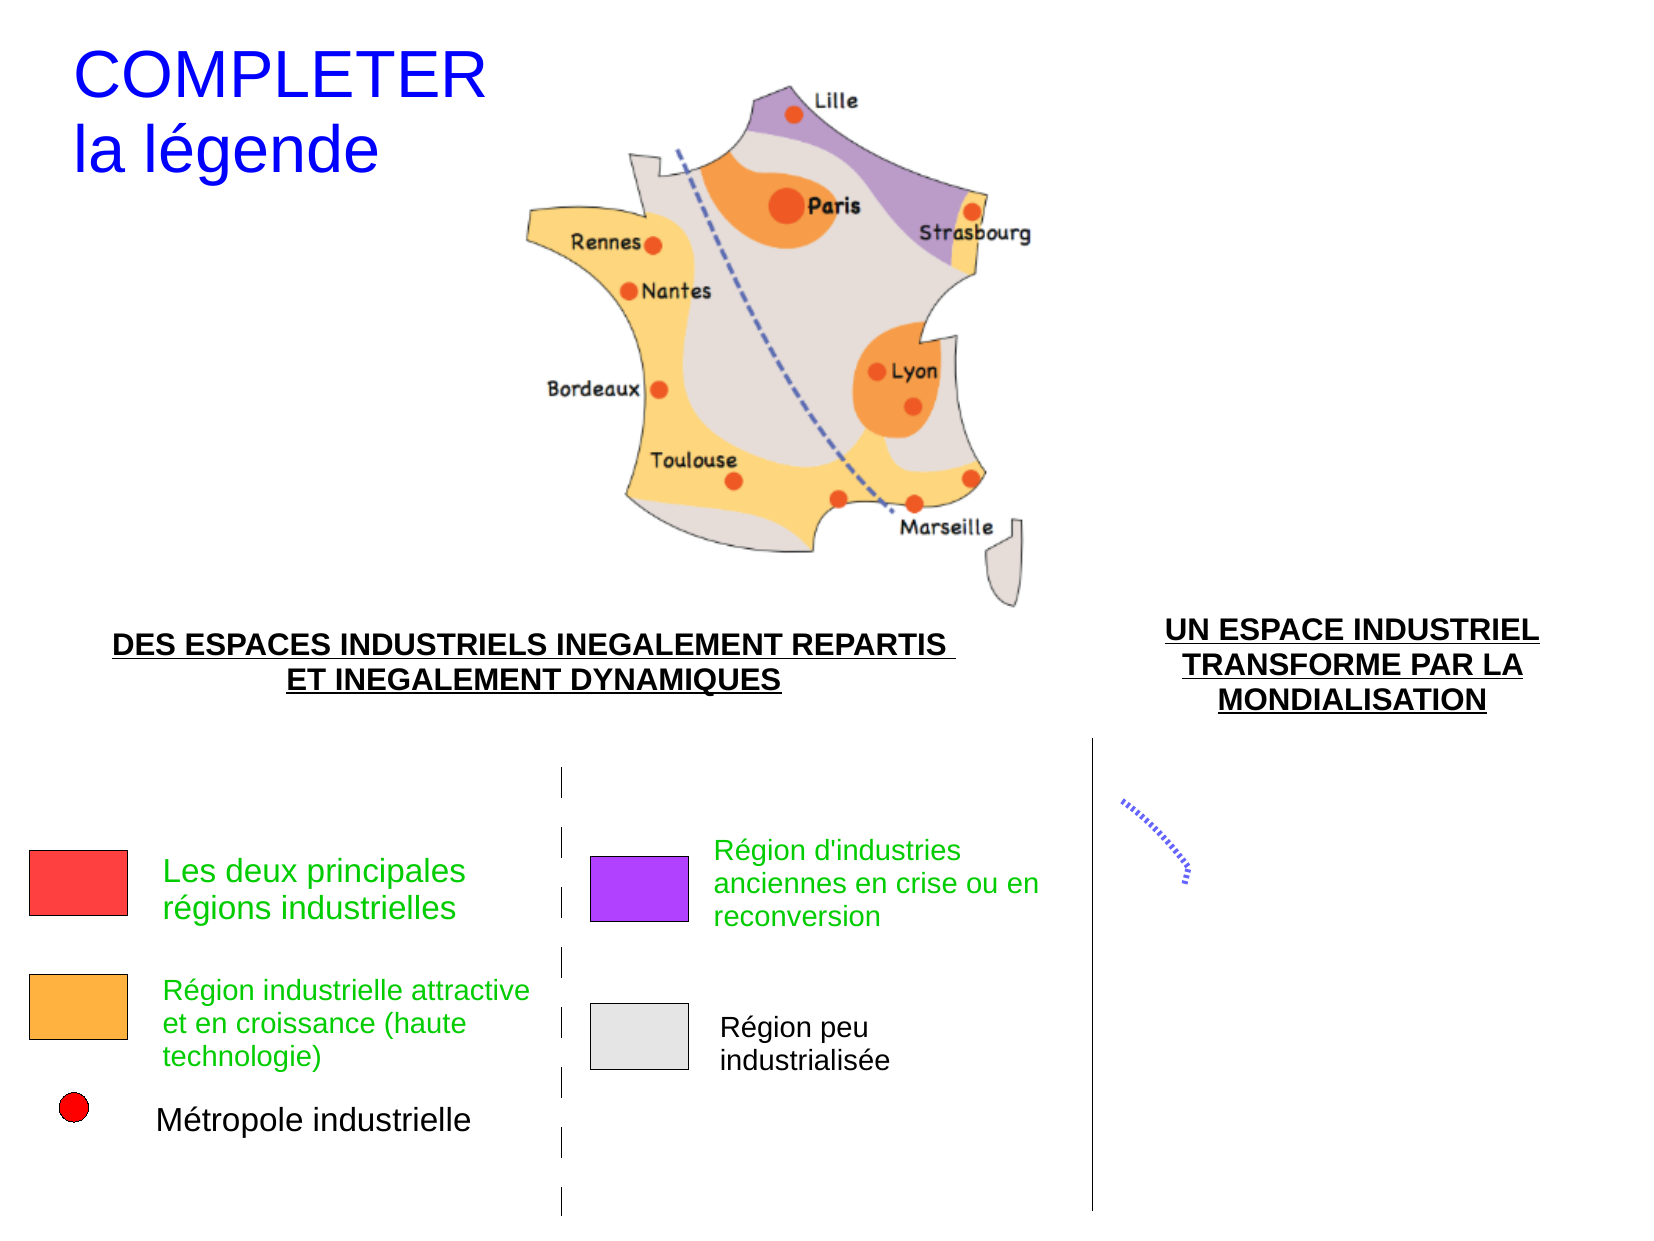

COMPLETER la légende
UN ESPACE INDUSTRIEL
TRANSFORME PAR LA MONDIALISATION
DES ESPACES INDUSTRIELS INEGALEMENT REPARTIS
ET INEGALEMENT DYNAMIQUES
Région d'industries anciennes en crise ou en reconversion
Les deux principales
régions industrielles
Région industrielle attractive et en croissance (haute technologie)
Région peu industrialisée
Métropole industrielle